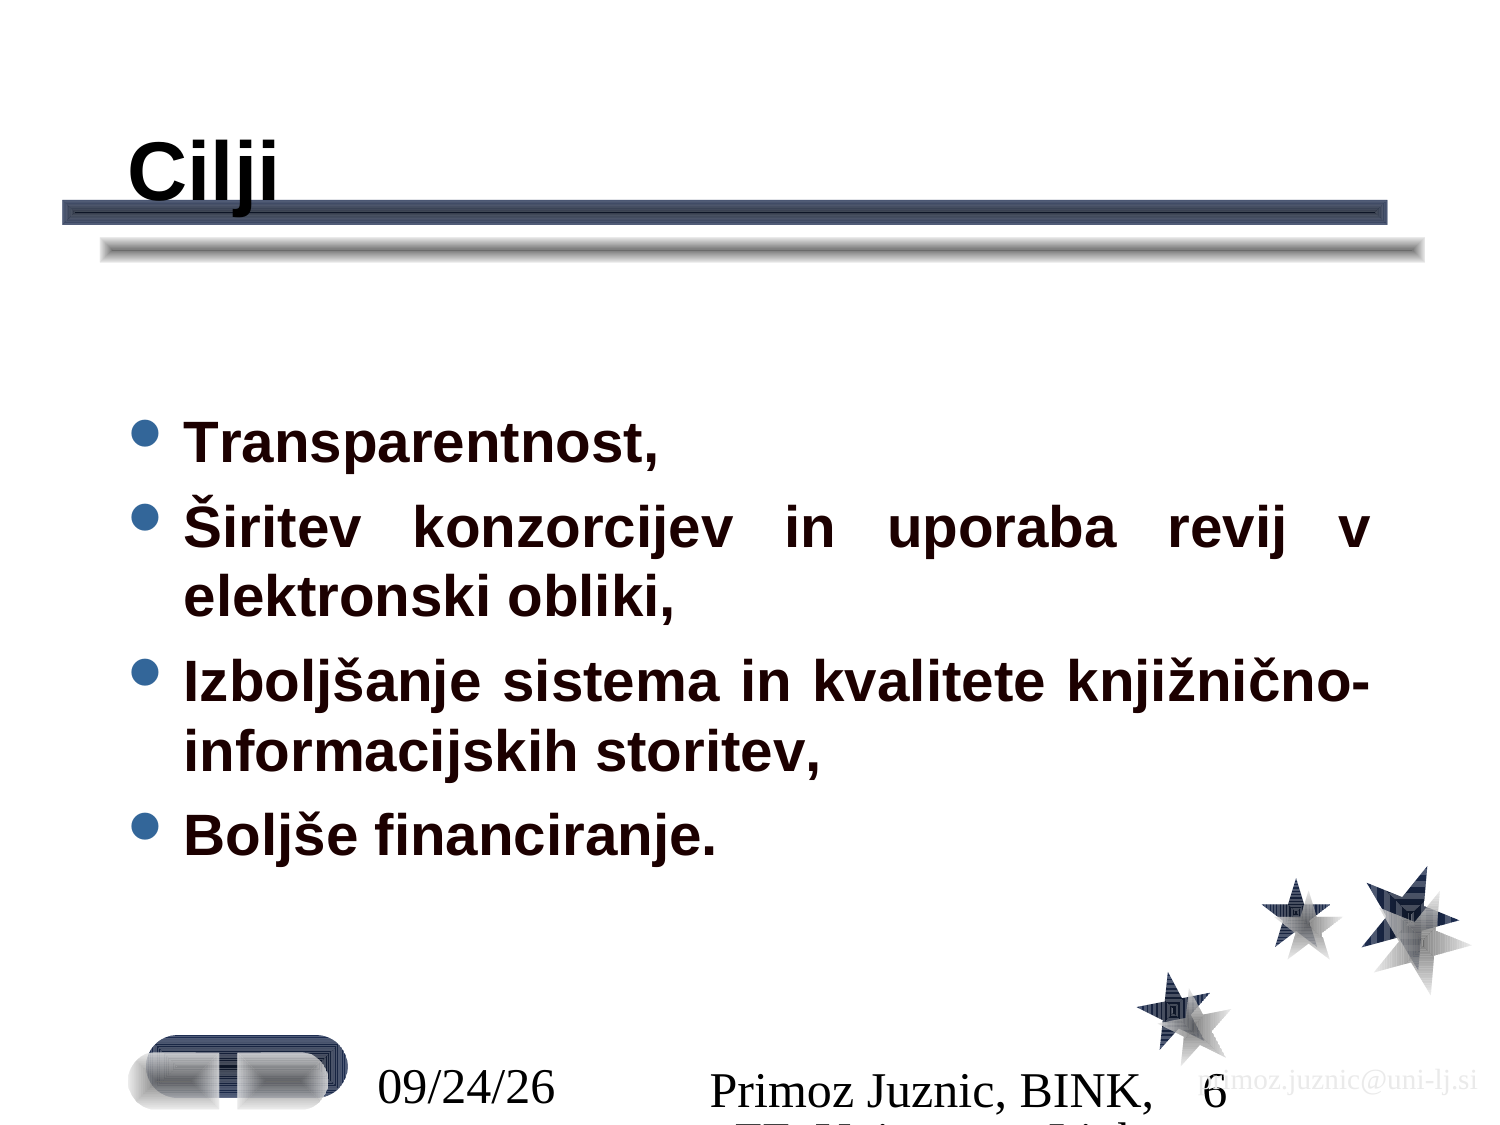

# Cilji
Transparentnost,
Širitev konzorcijev in uporaba revij v elektronski obliki,
Izboljšanje sistema in kvalitete knjižnično-informacijskih storitev,
Boljše financiranje.
Primoz Juznic, BINK, FF, Univerza v Ljubljani
6